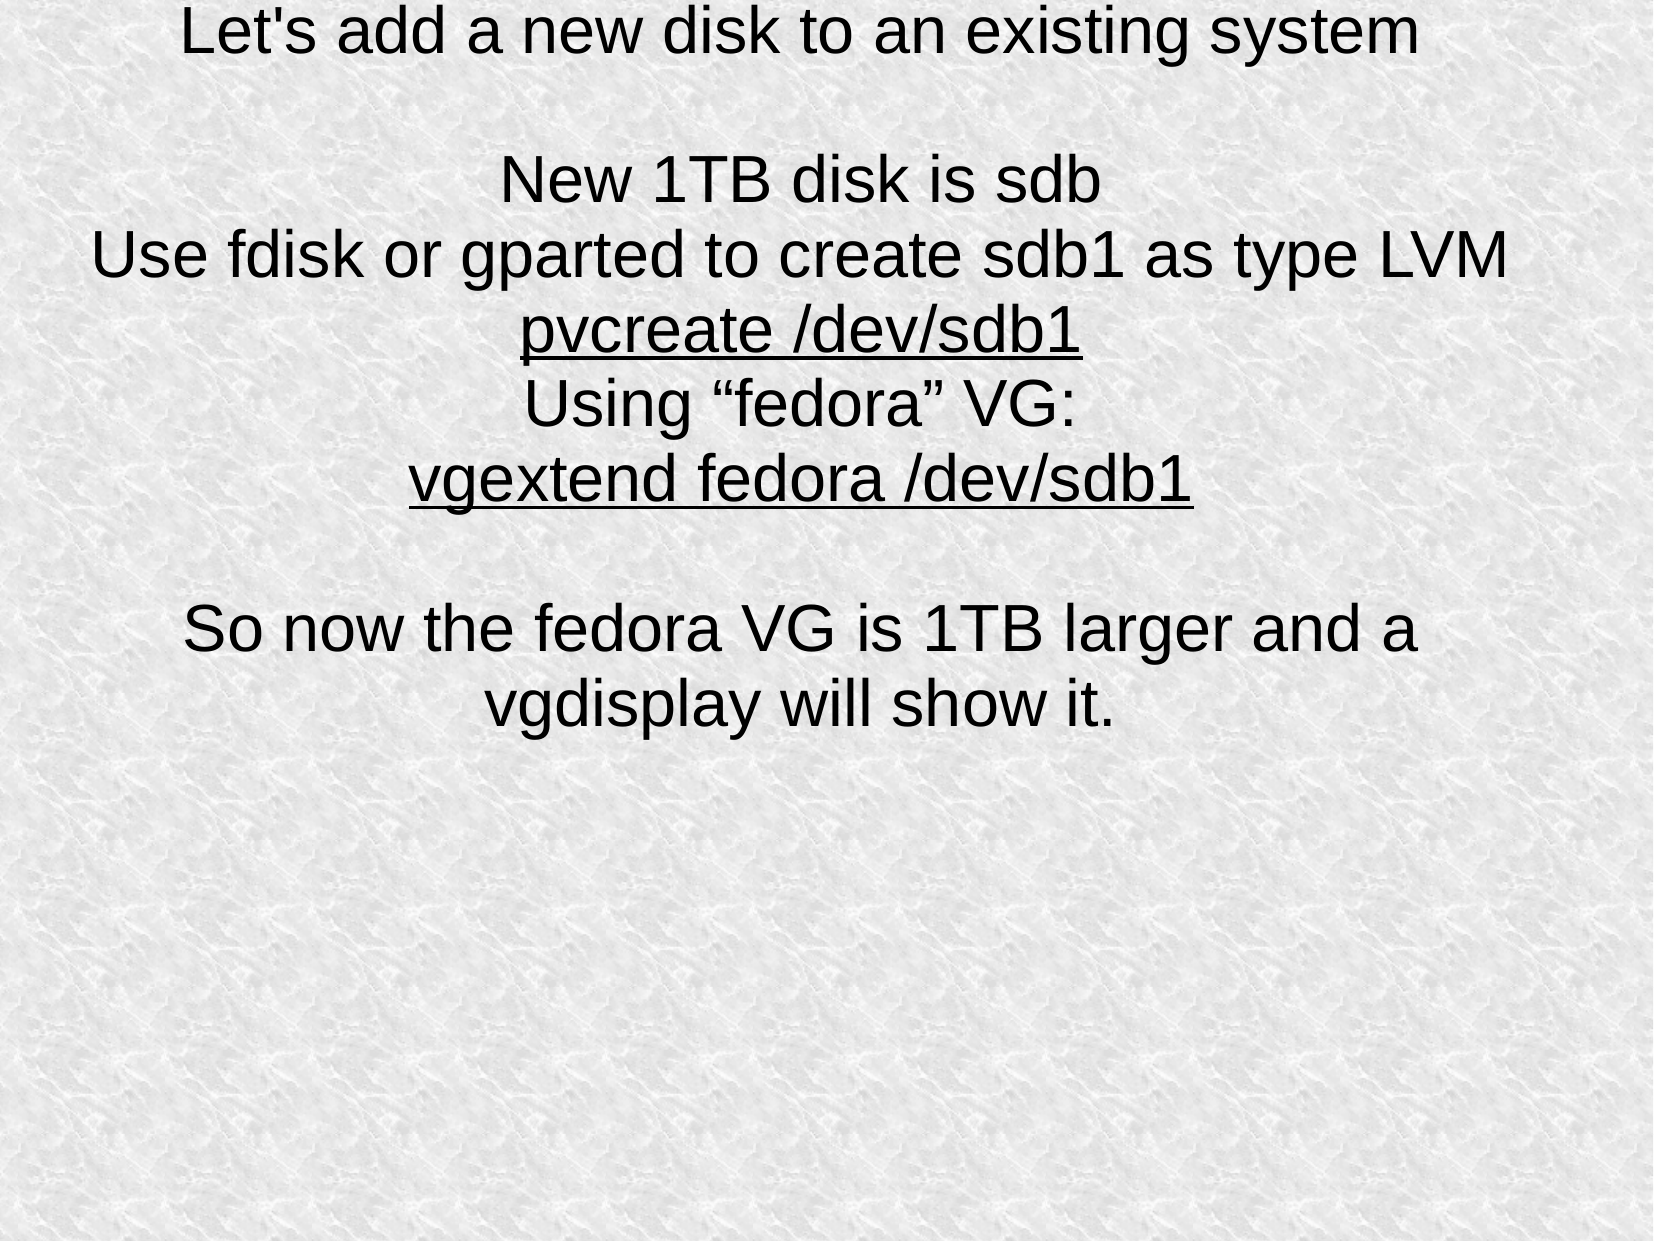

# Let's add a new disk to an existing system
New 1TB disk is sdb
Use fdisk or gparted to create sdb1 as type LVM
pvcreate /dev/sdb1
Using “fedora” VG:
vgextend fedora /dev/sdb1
So now the fedora VG is 1TB larger and a vgdisplay will show it.